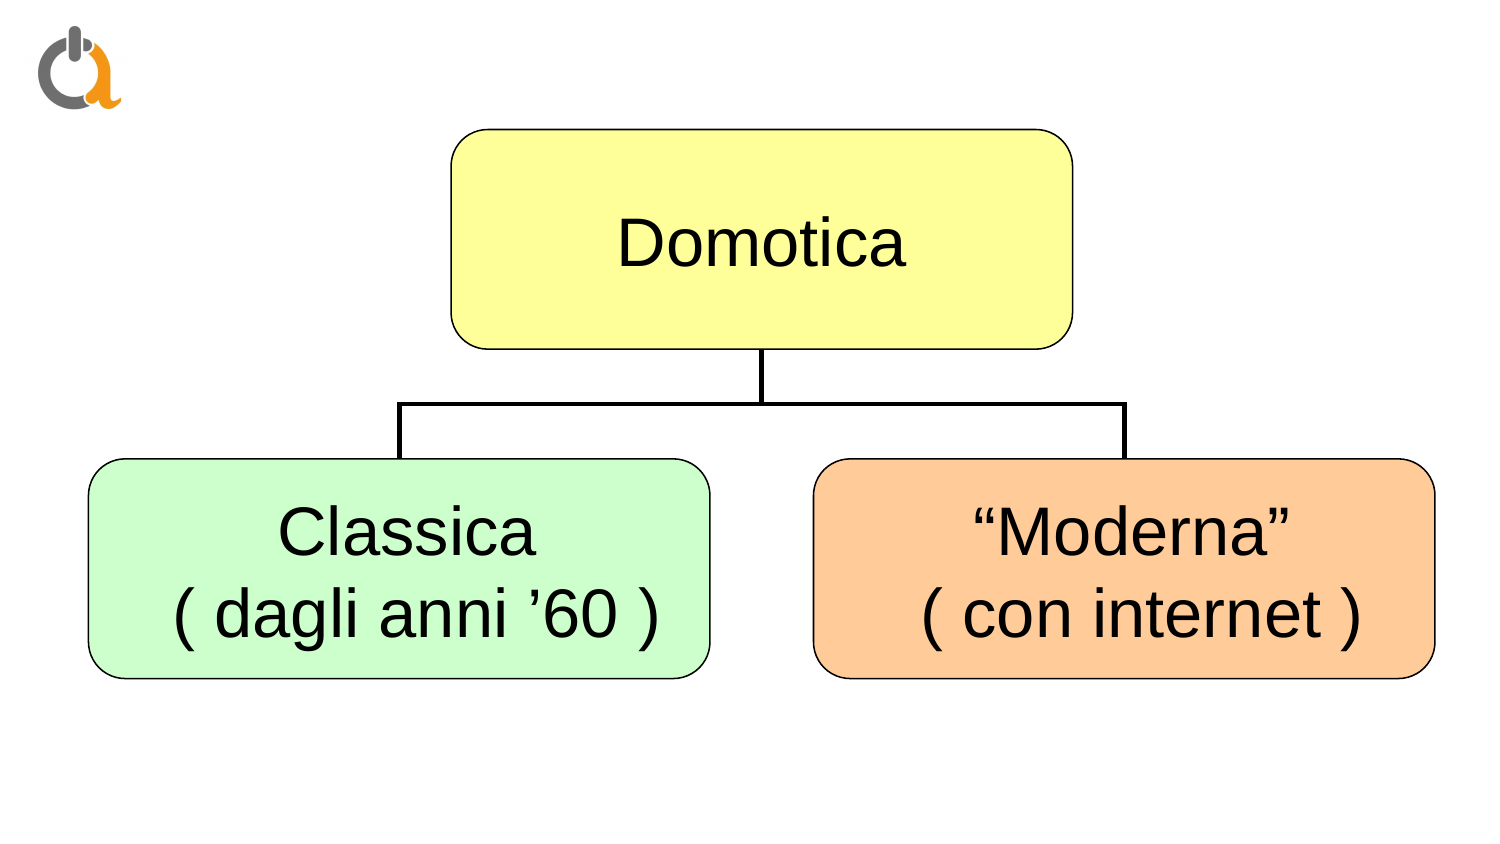

Domotica
Classica
( dagli anni ’60 )
“Moderna”
( con internet )